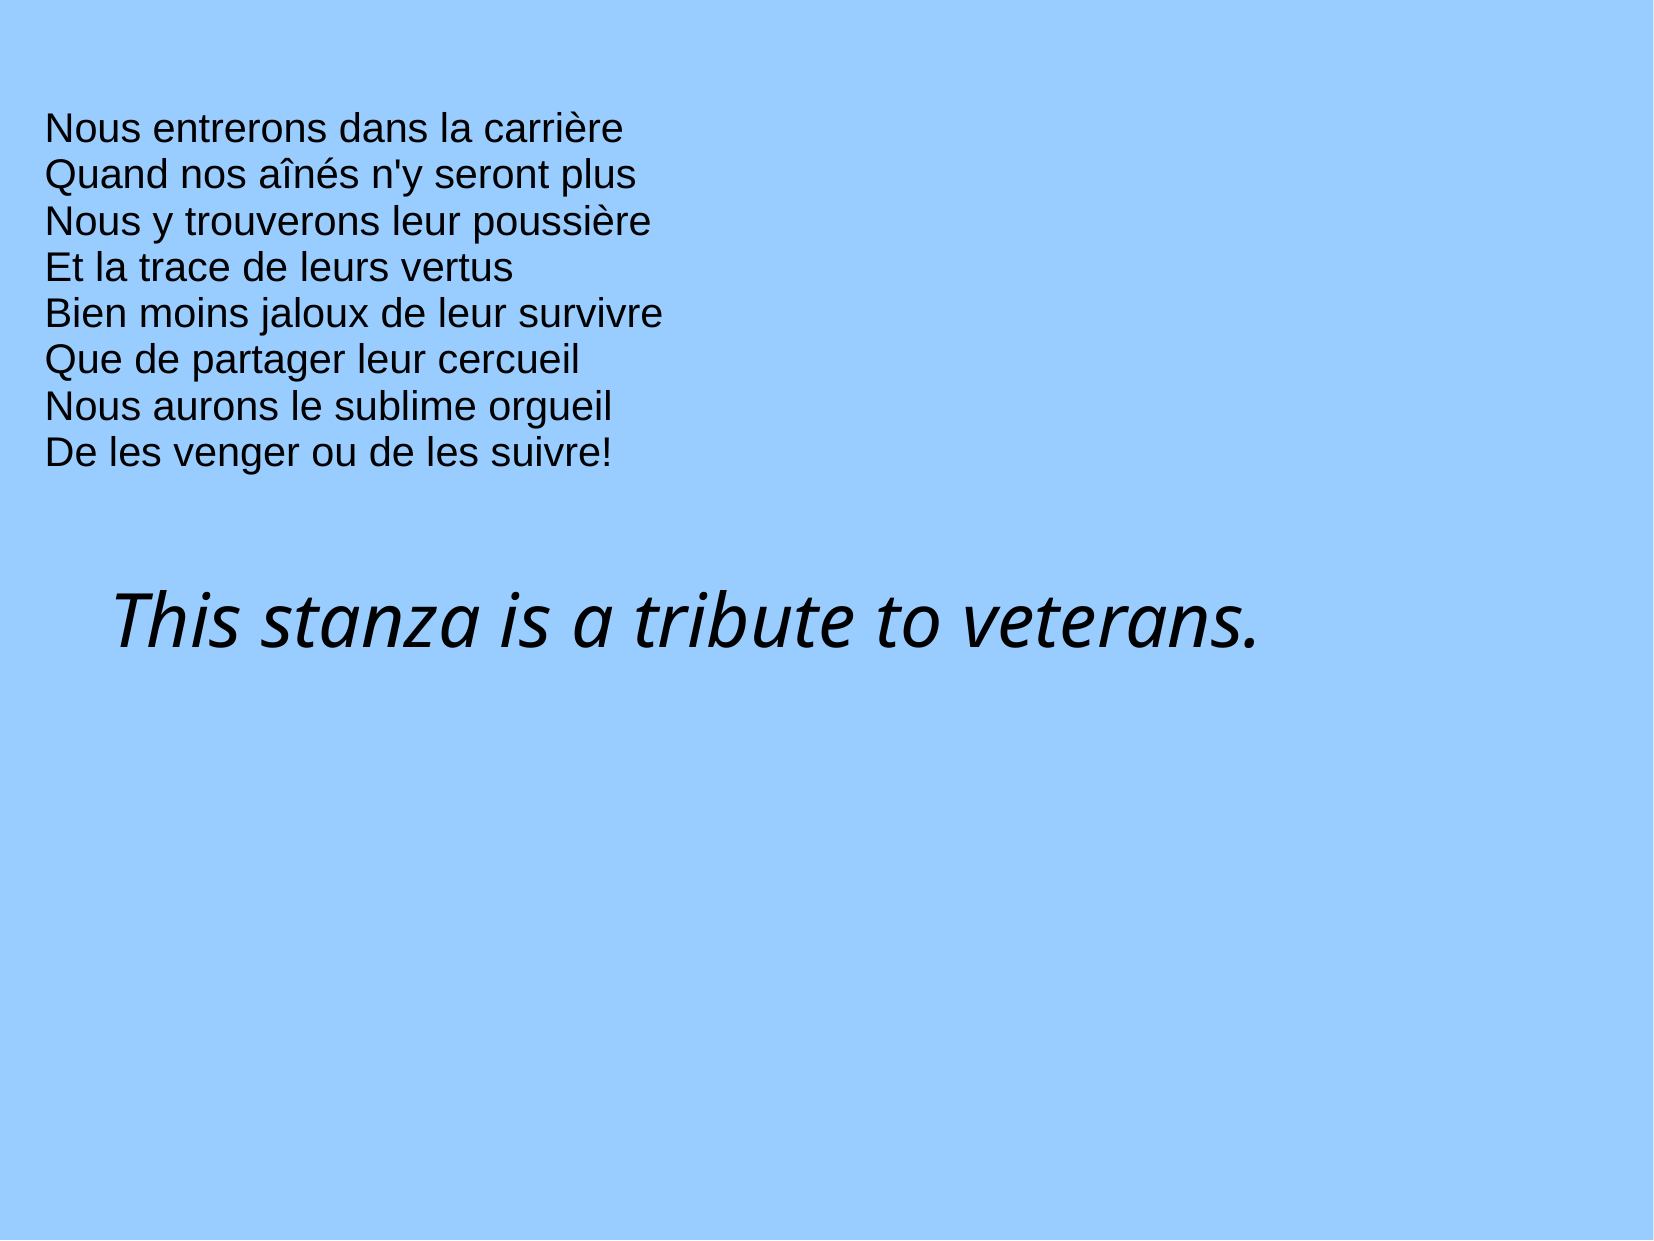

Nous entrerons dans la carrière
Quand nos aînés n'y seront plus
Nous y trouverons leur poussière
Et la trace de leurs vertus
Bien moins jaloux de leur survivre
Que de partager leur cercueil
Nous aurons le sublime orgueil
De les venger ou de les suivre!
This stanza is a tribute to veterans.